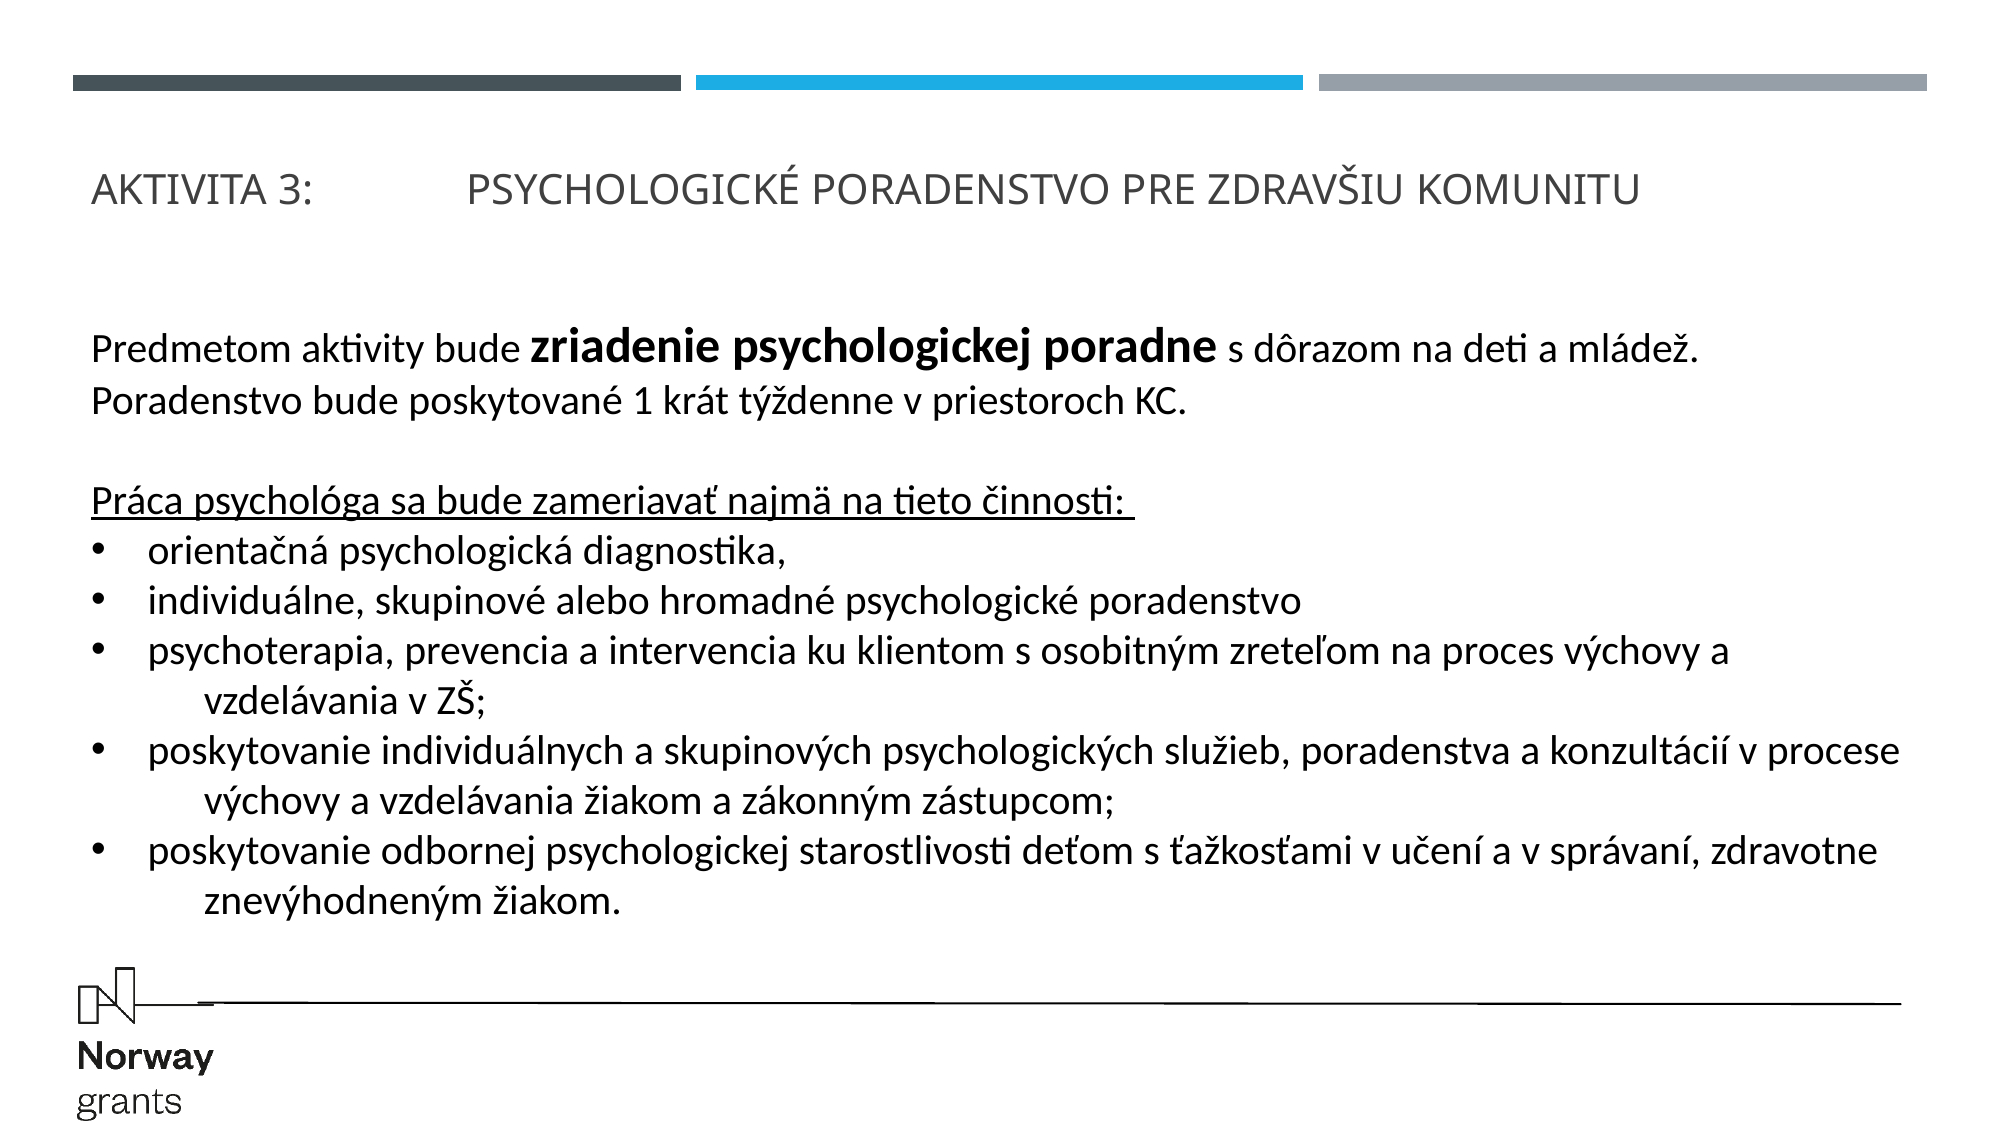

# Aktivita 3: 		Psychologické poradenstvo pre zdravšiu komunitu
Predmetom aktivity bude zriadenie psychologickej poradne s dôrazom na deti a mládež.
Poradenstvo bude poskytované 1 krát týždenne v priestoroch KC.
Práca psychológa sa bude zameriavať najmä na tieto činnosti:
orientačná psychologická diagnostika,
individuálne, skupinové alebo hromadné psychologické poradenstvo
psychoterapia, prevencia a intervencia ku klientom s osobitným zreteľom na proces výchovy a vzdelávania v ZŠ;
poskytovanie individuálnych a skupinových psychologických služieb, poradenstva a konzultácií v procese výchovy a vzdelávania žiakom a zákonným zástupcom;
poskytovanie odbornej psychologickej starostlivosti deťom s ťažkosťami v učení a v správaní, zdravotne znevýhodneným žiakom.